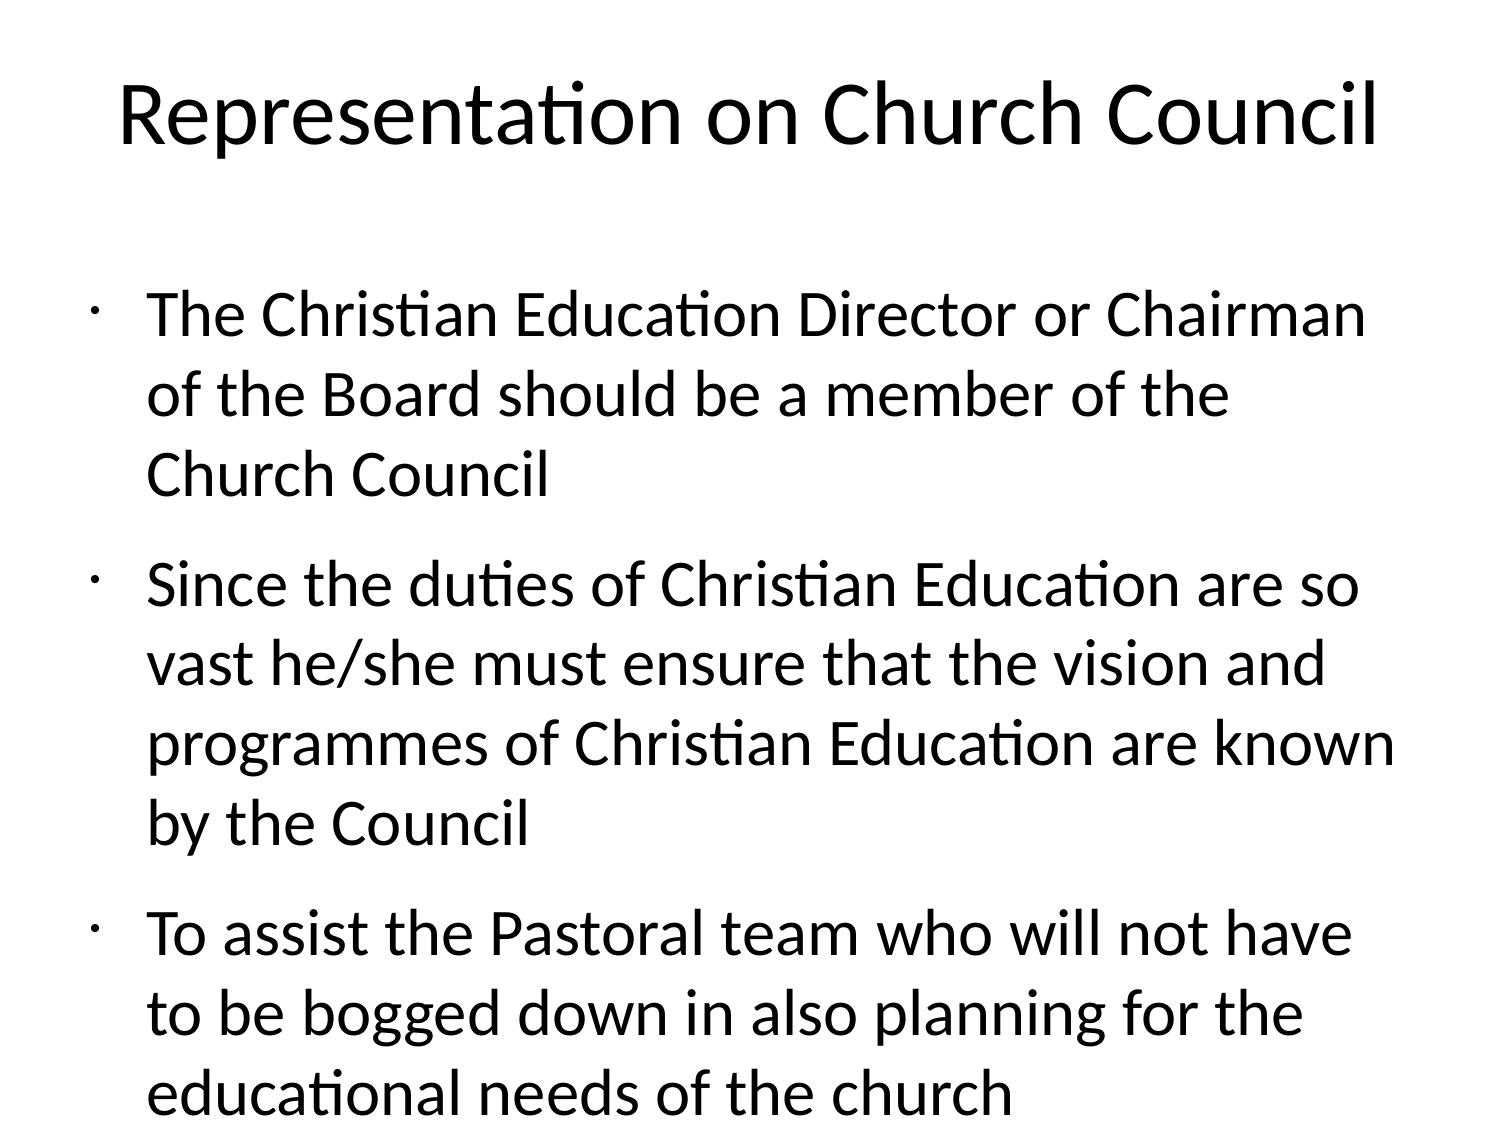

# Representation on Church Council
The Christian Education Director or Chairman of the Board should be a member of the Church Council
Since the duties of Christian Education are so vast he/she must ensure that the vision and programmes of Christian Education are known by the Council
To assist the Pastoral team who will not have to be bogged down in also planning for the educational needs of the church